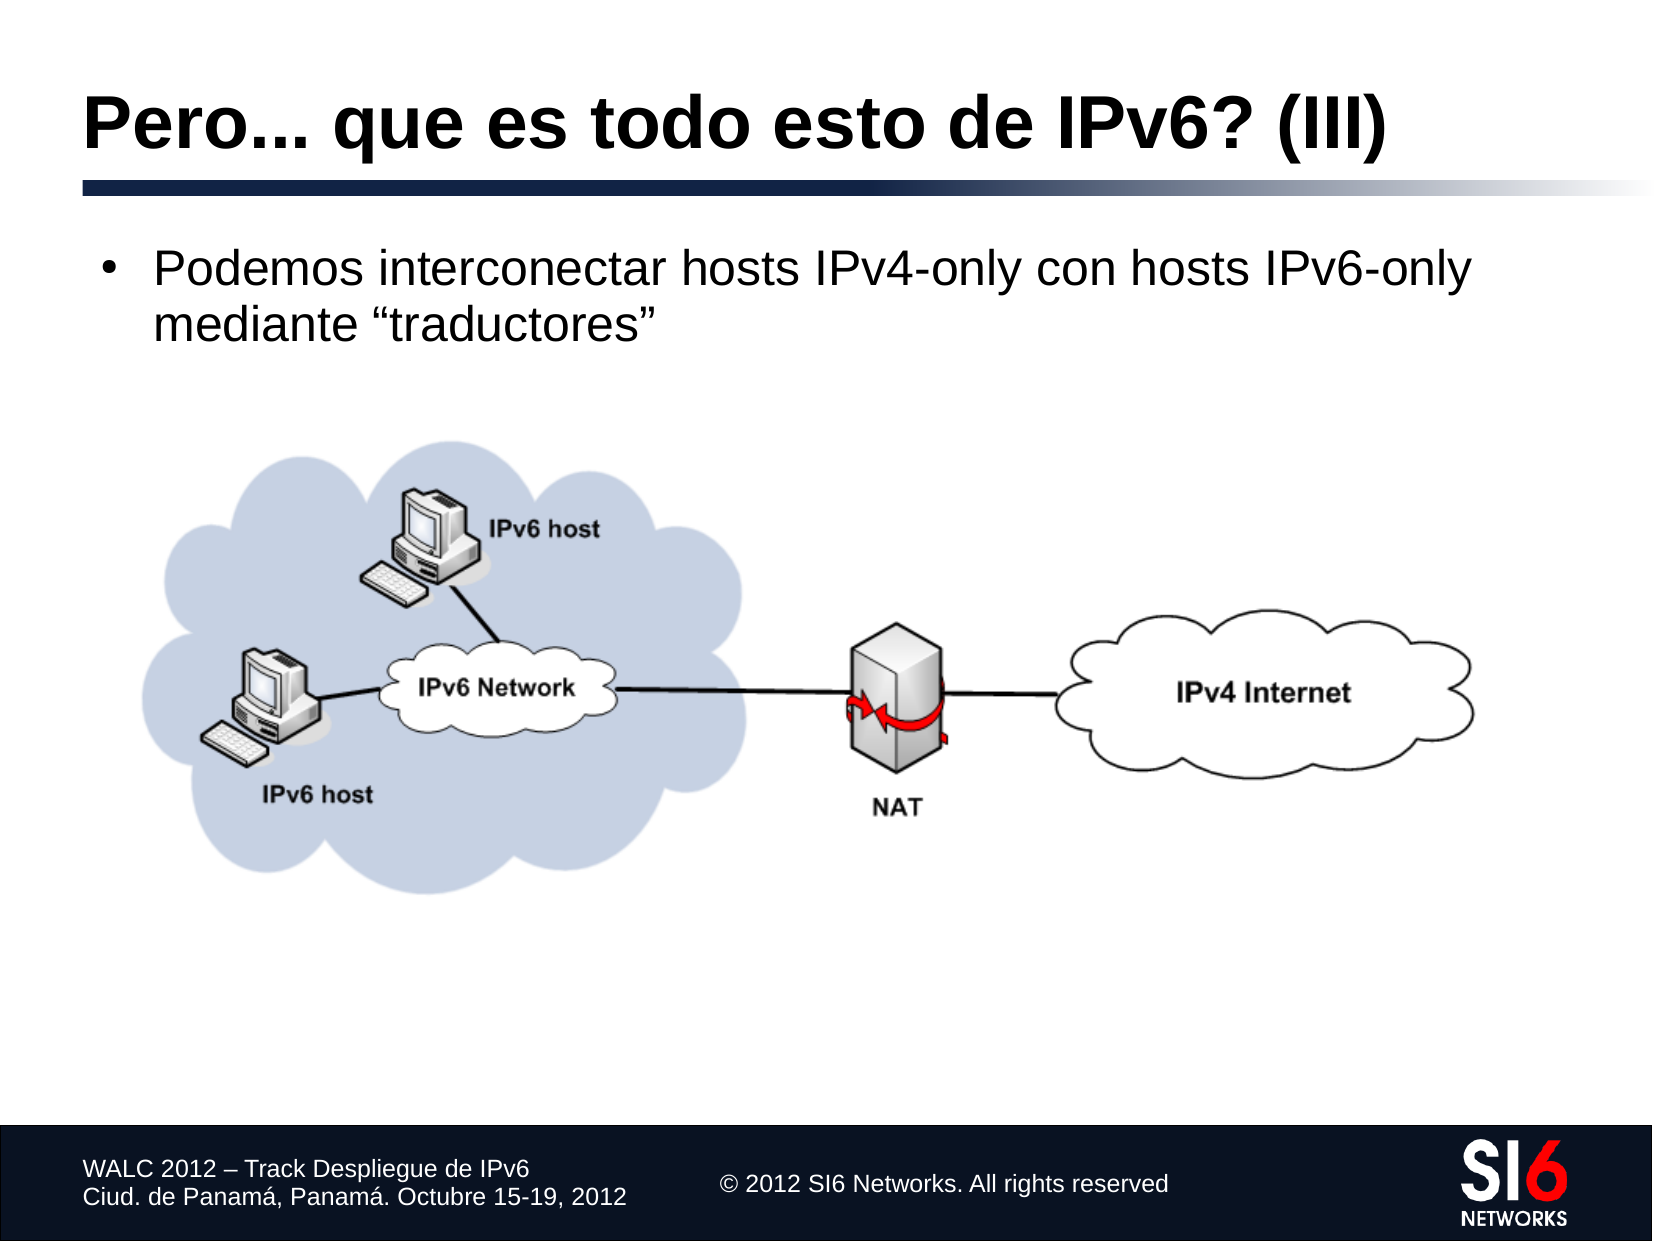

# Pero... que es todo esto de IPv6? (III)
Podemos interconectar hosts IPv4-only con hosts IPv6-only mediante “traductores”
Congreso de Seguridad en Computo 2011